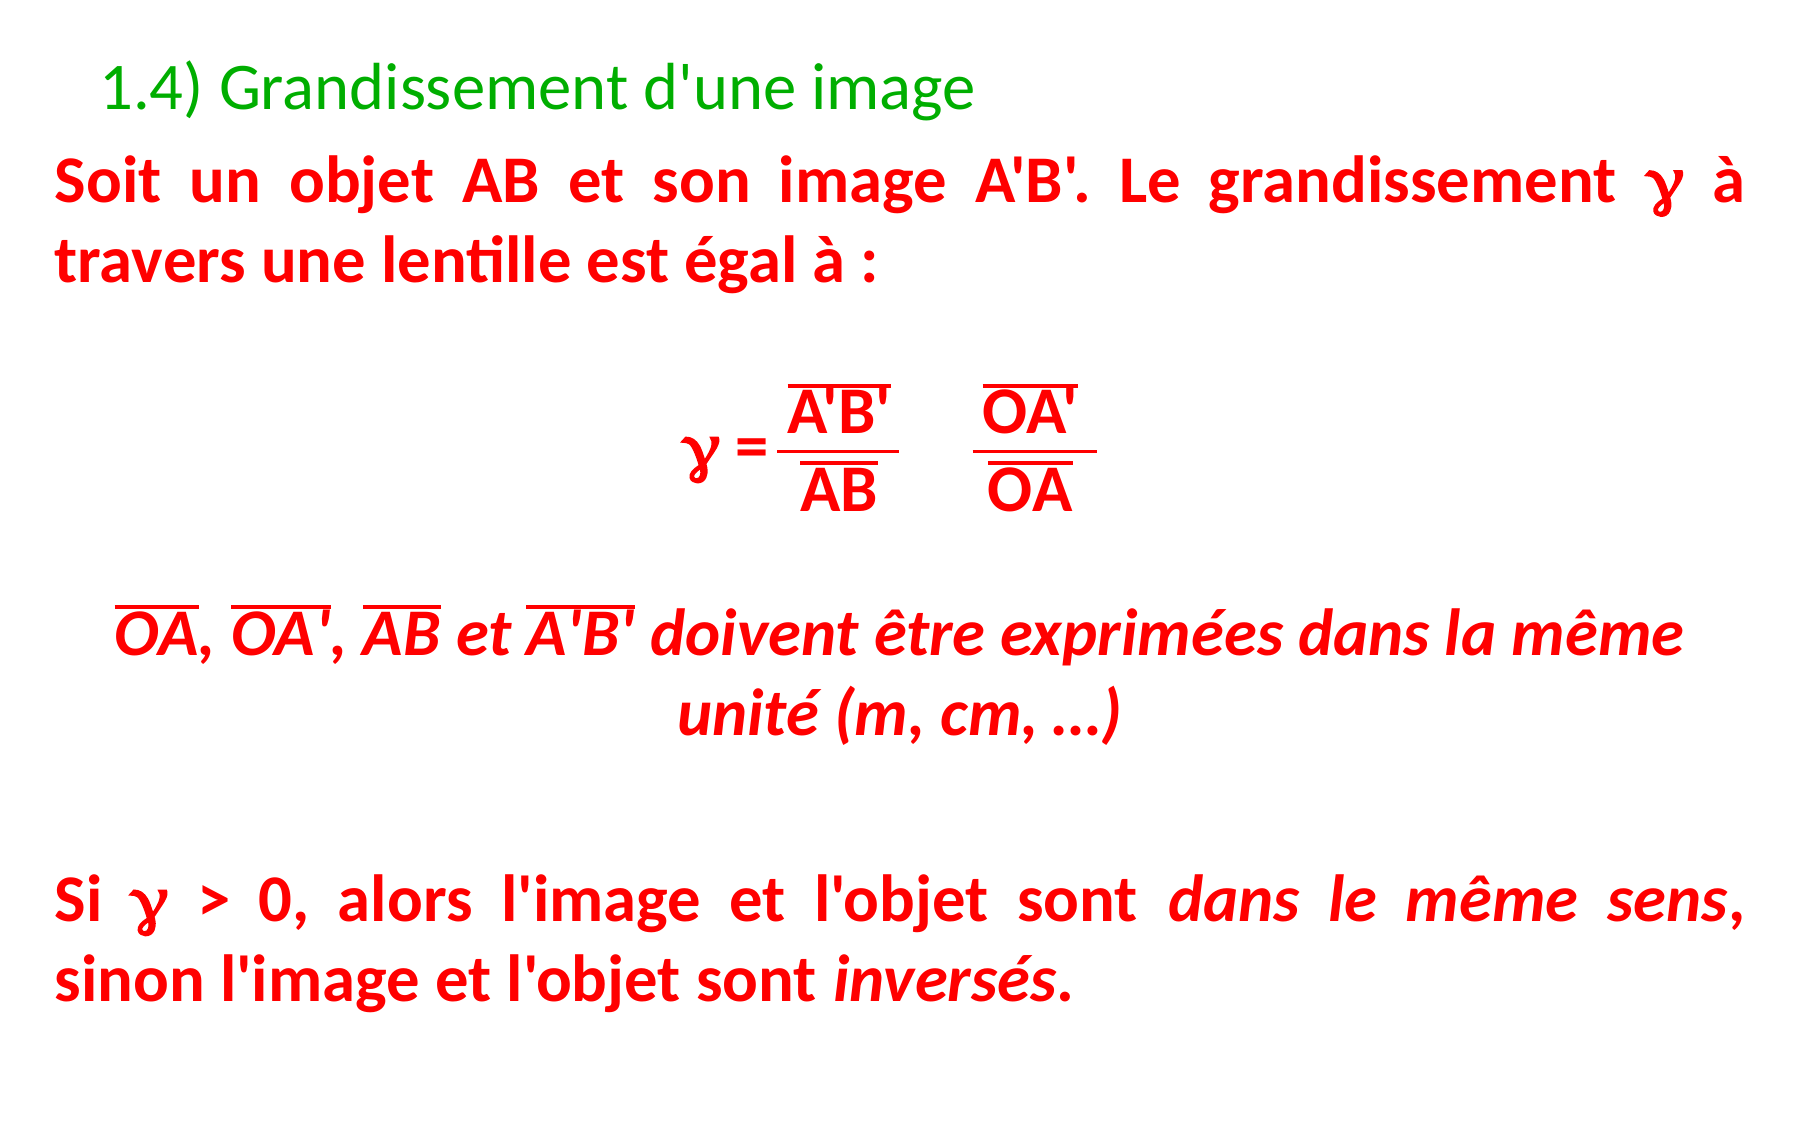

# 1.4) Grandissement d'une image
Soit un objet AB et son image A'B'. Le grandissement g à travers une lentille est égal à :
g = =
OA, OA', AB et A'B' doivent être exprimées dans la même unité (m, cm, …)
Si g > 0, alors l'image et l'objet sont dans le même sens, sinon l'image et l'objet sont inversés.
A'B'
AB
OA'
OA